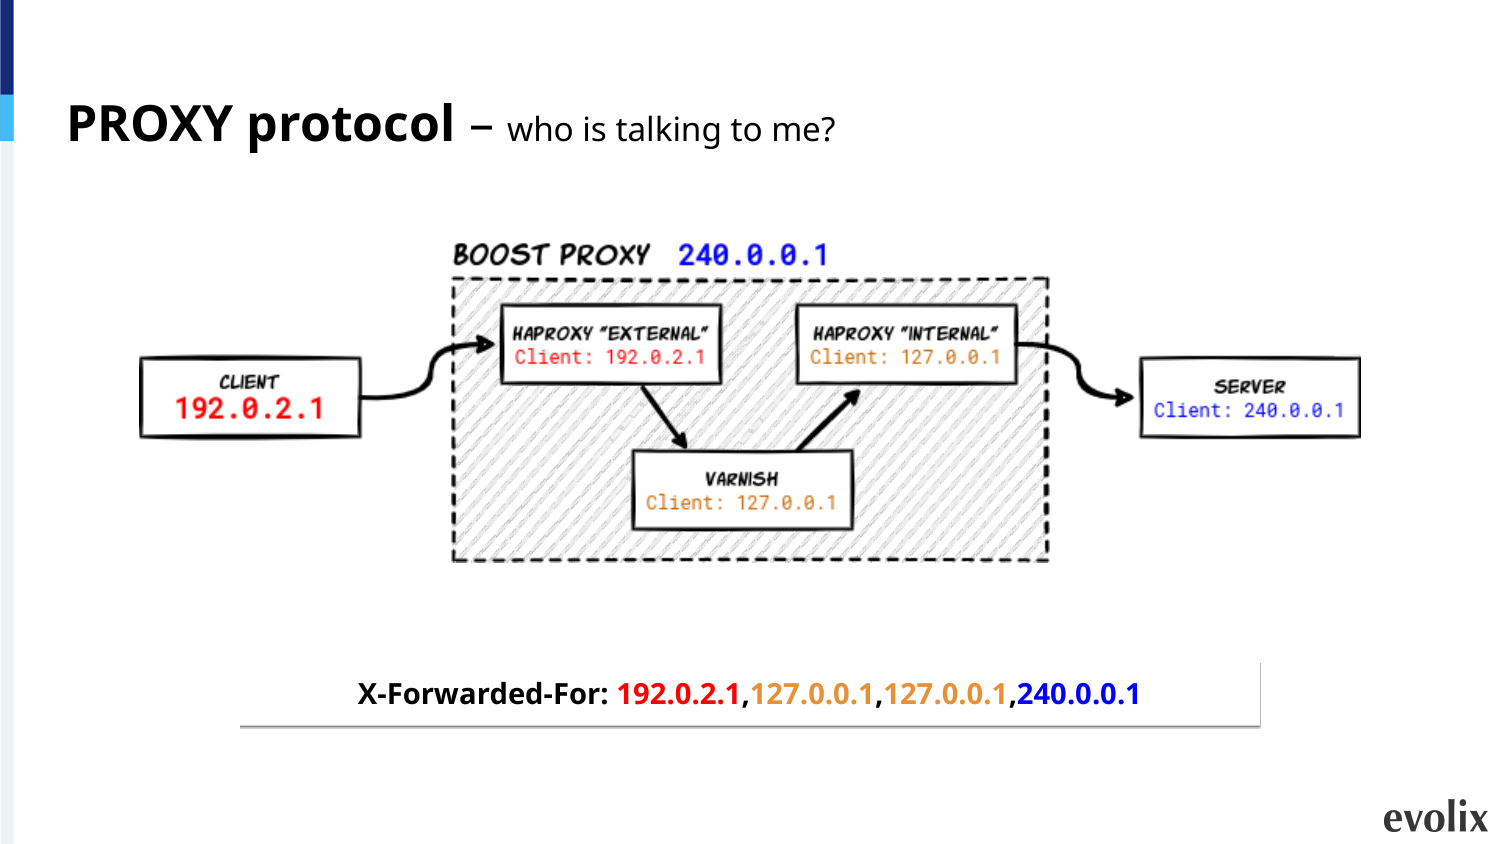

# PROXY protocol – who is talking to me?
X-Forwarded-For: 192.0.2.1,127.0.0.1,127.0.0.1,240.0.0.1